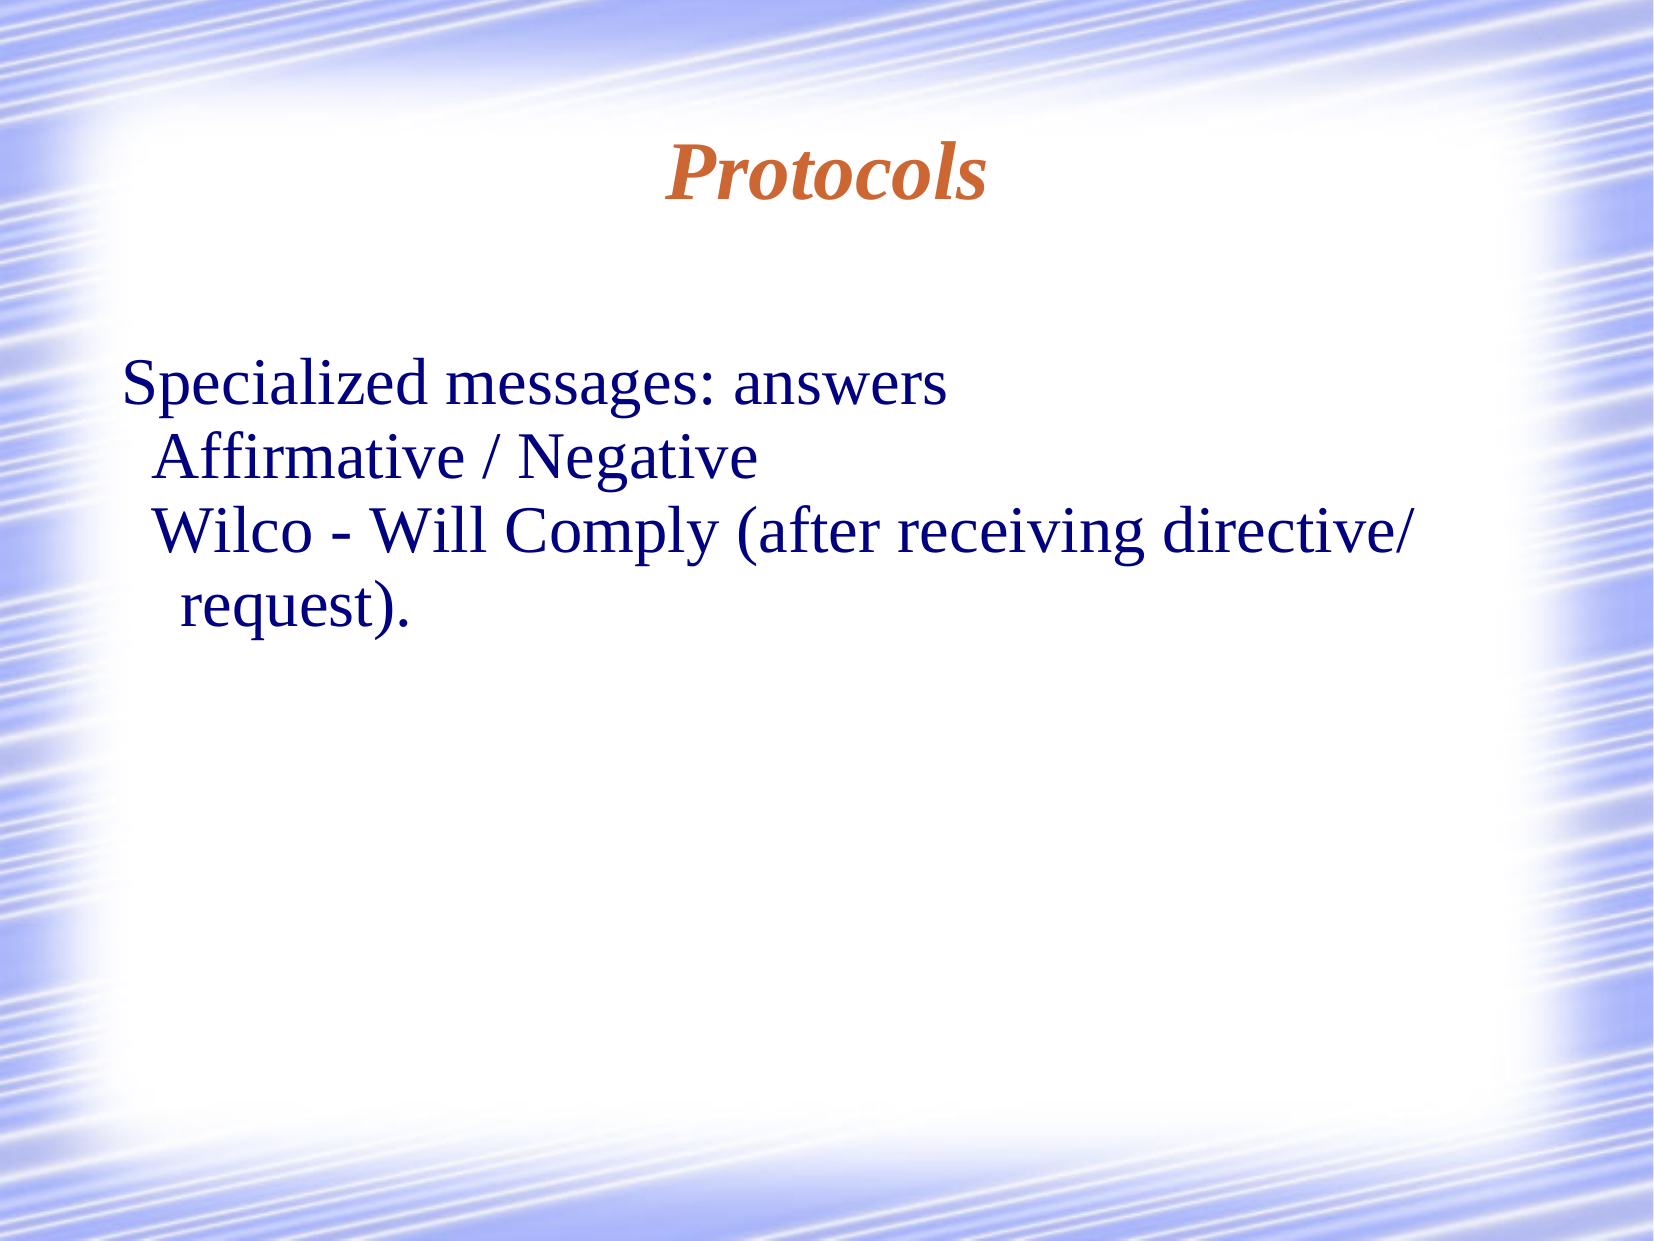

# Protocols
Specialized messages: answers
Affirmative / Negative
Wilco - Will Comply (after receiving directive/request).